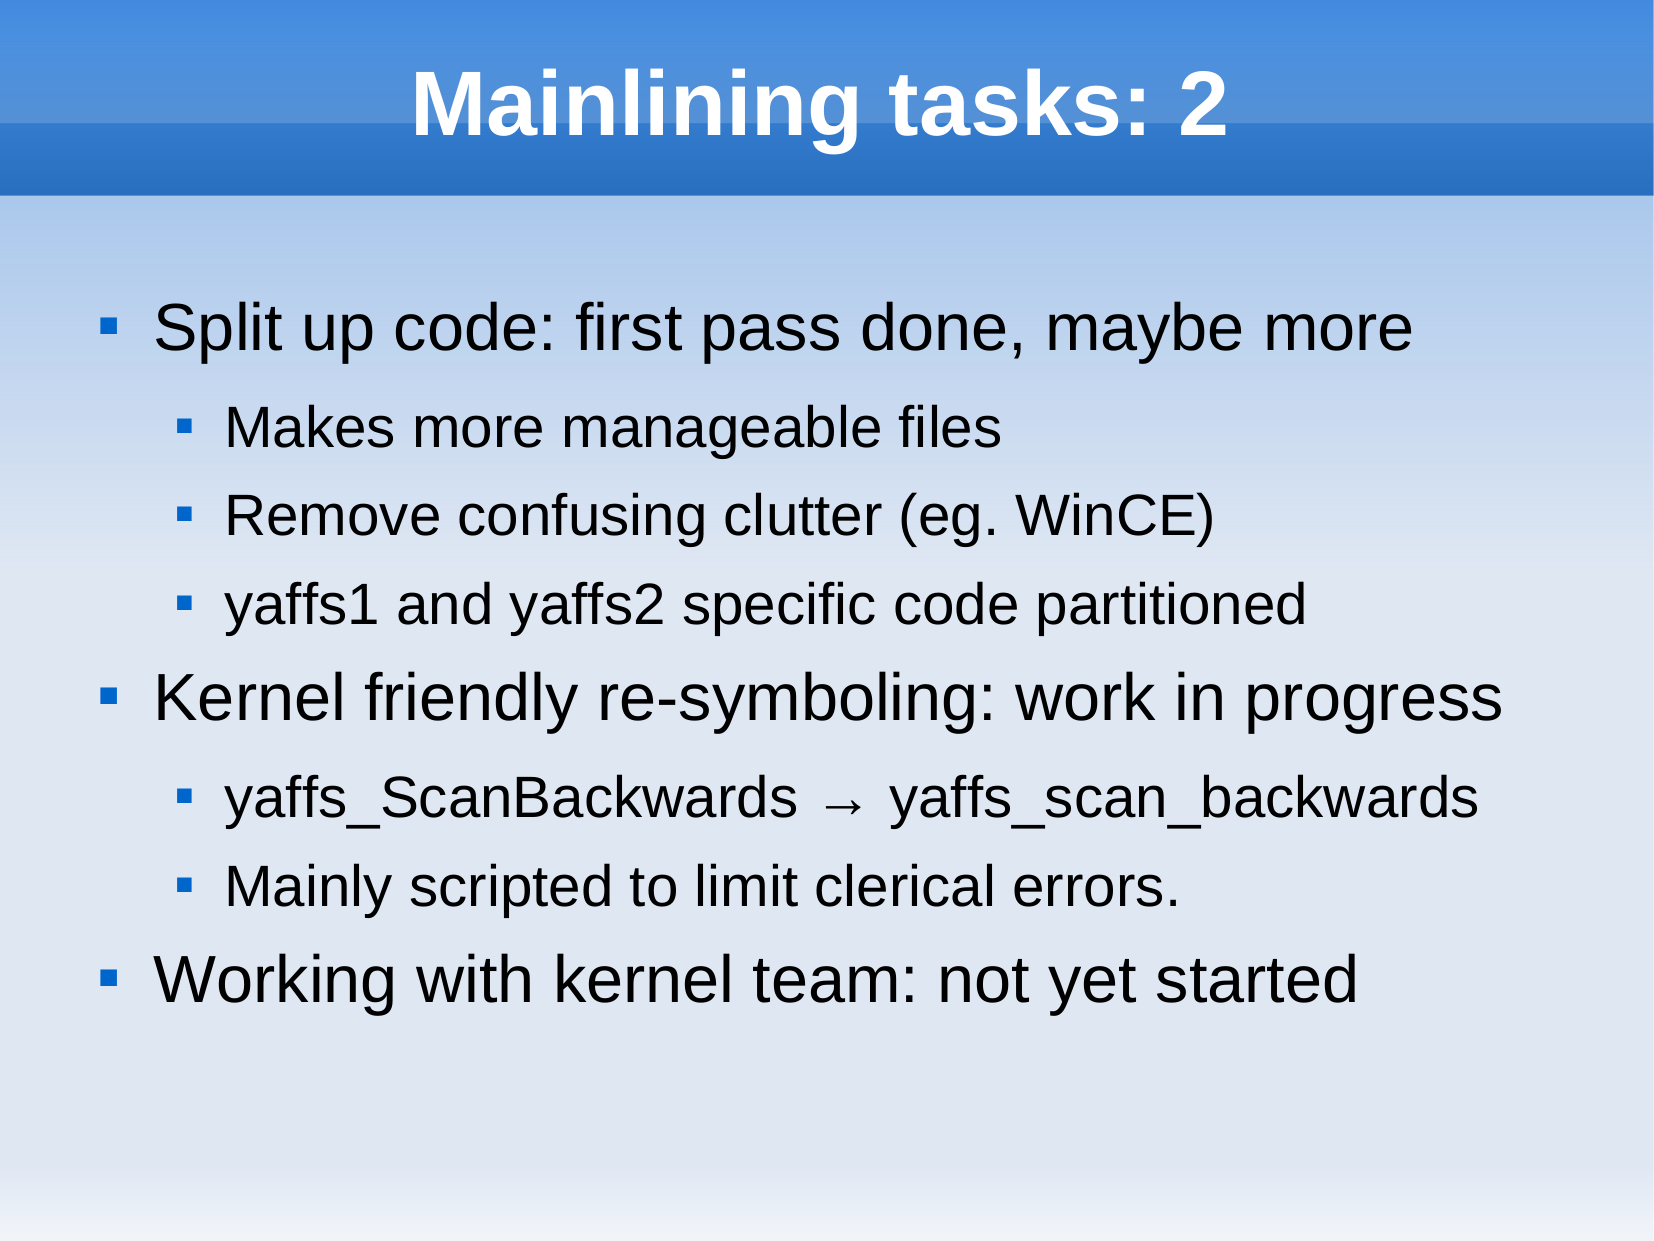

# Mainlining tasks: 2
Split up code: first pass done, maybe more
Makes more manageable files
Remove confusing clutter (eg. WinCE)
yaffs1 and yaffs2 specific code partitioned
Kernel friendly re-symboling: work in progress
yaffs_ScanBackwards → yaffs_scan_backwards
Mainly scripted to limit clerical errors.
Working with kernel team: not yet started